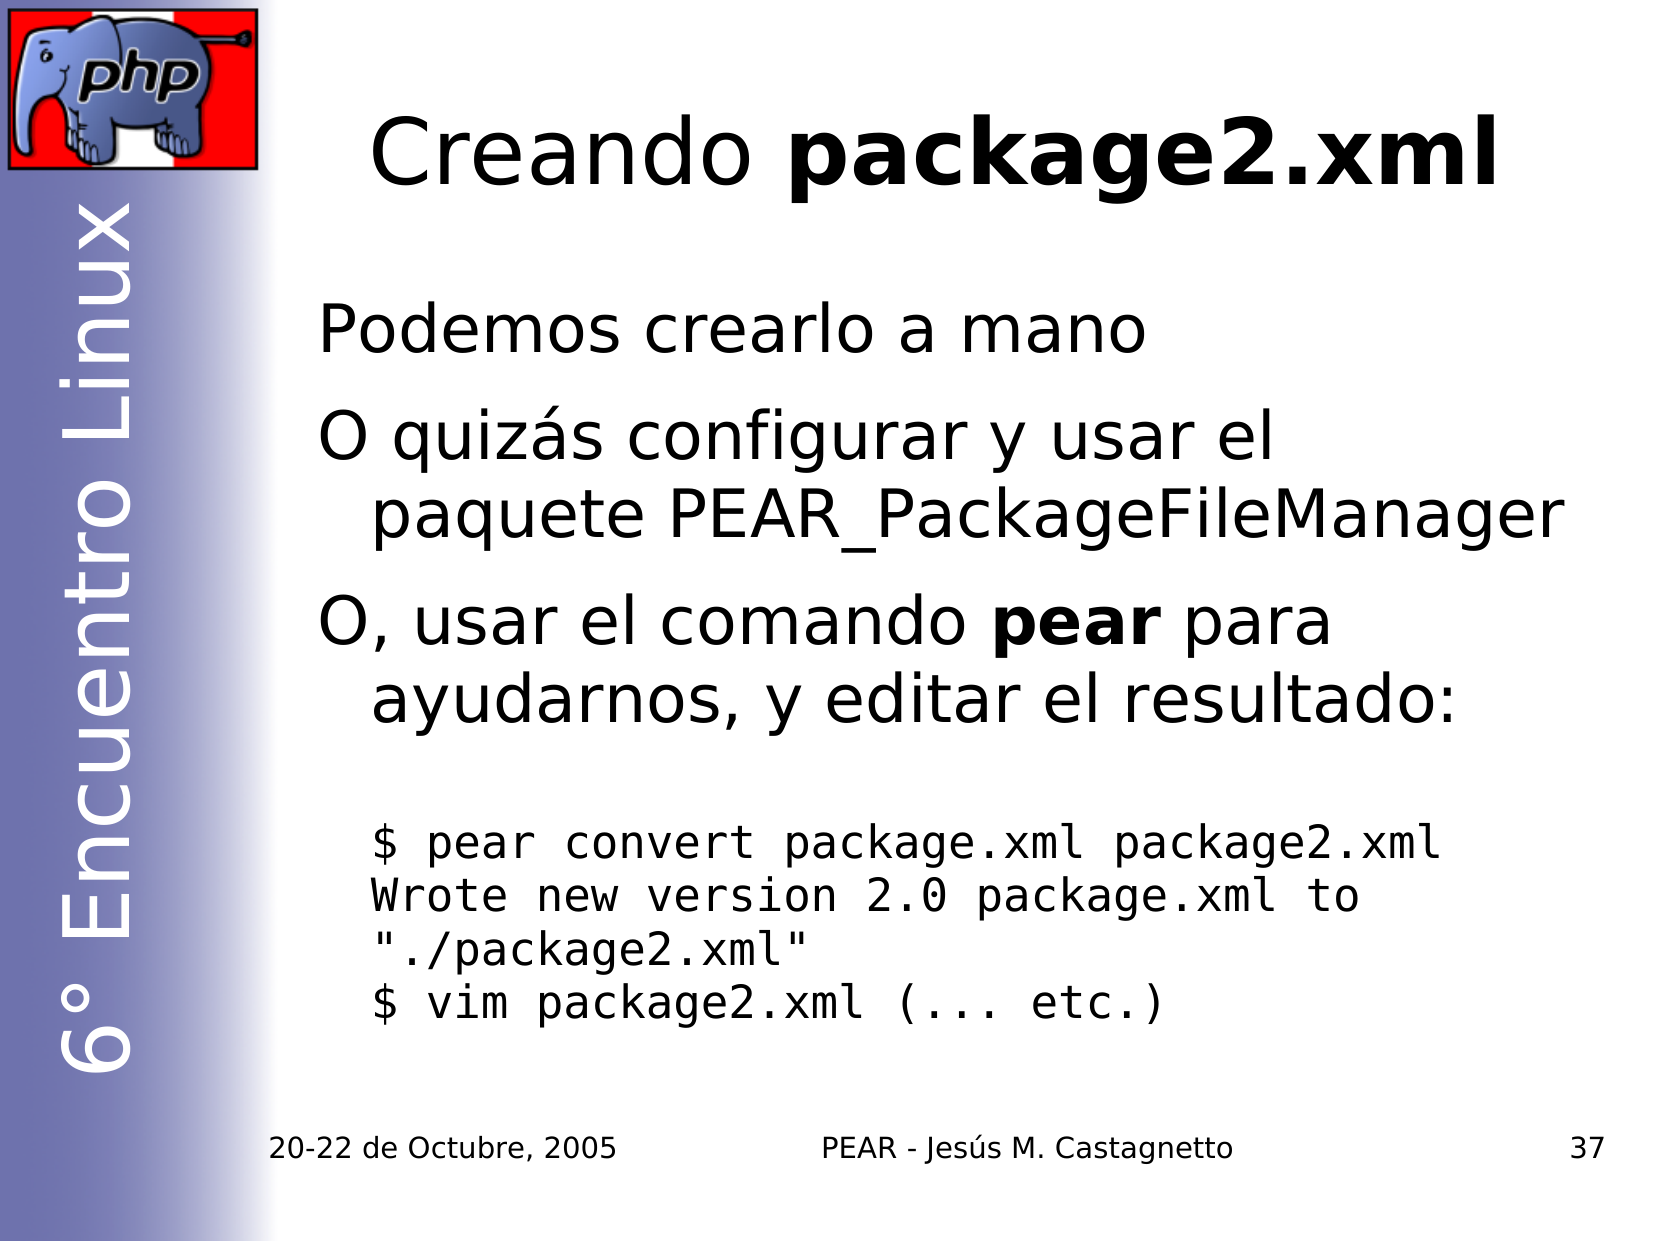

# Creando package2.xml
Podemos crearlo a mano
O quizás configurar y usar el paquete PEAR_PackageFileManager
O, usar el comando pear para ayudarnos, y editar el resultado:
$ pear convert package.xml package2.xml
Wrote new version 2.0 package.xml to "./package2.xml"
$ vim package2.xml (... etc.)
20-22 de Octubre, 2005
PEAR - Jesús M. Castagnetto
37